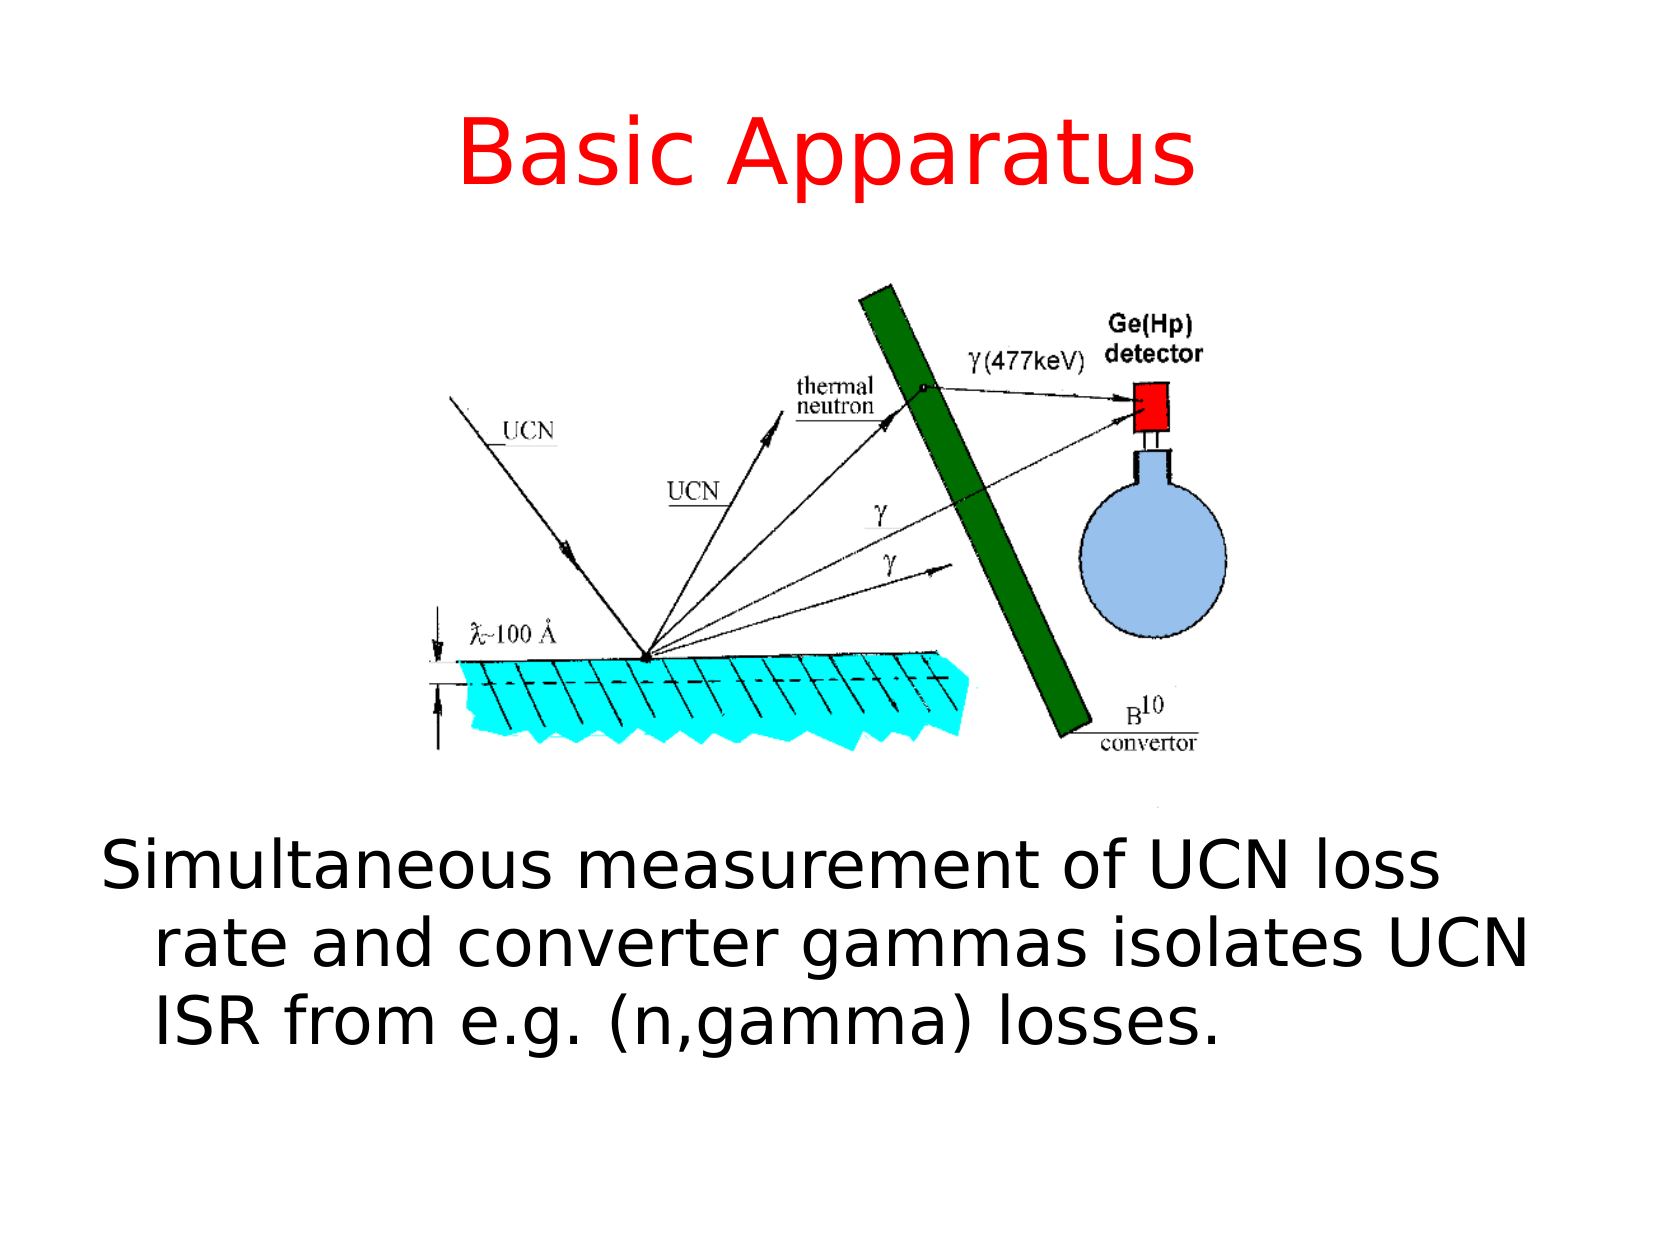

# Basic Apparatus
Simultaneous measurement of UCN loss rate and converter gammas isolates UCN ISR from e.g. (n,gamma) losses.